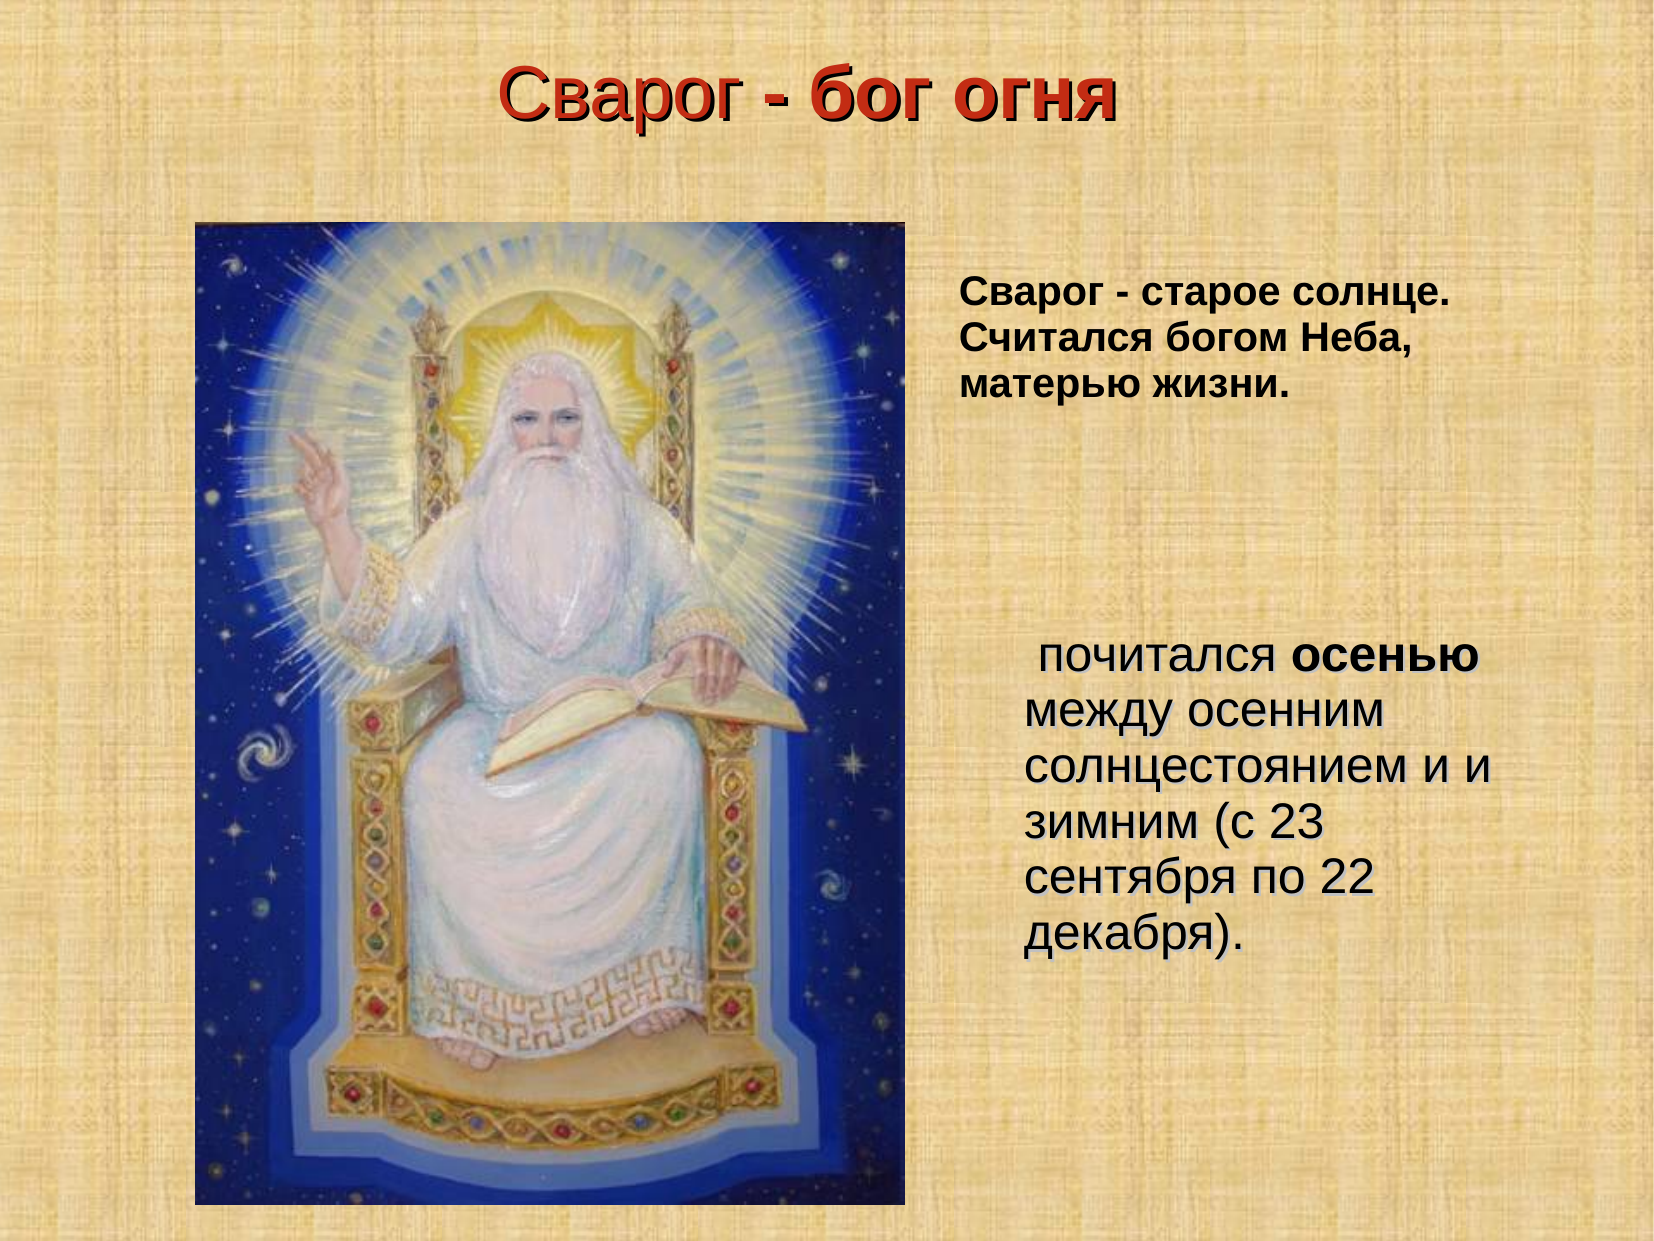

Сварог - бог огня
Сварог - старое солнце. Считался богом Неба, матерью жизни.
 почитался осенью между осенним солнцестоянием и и зимним (с 23 сентября по 22 декабря).